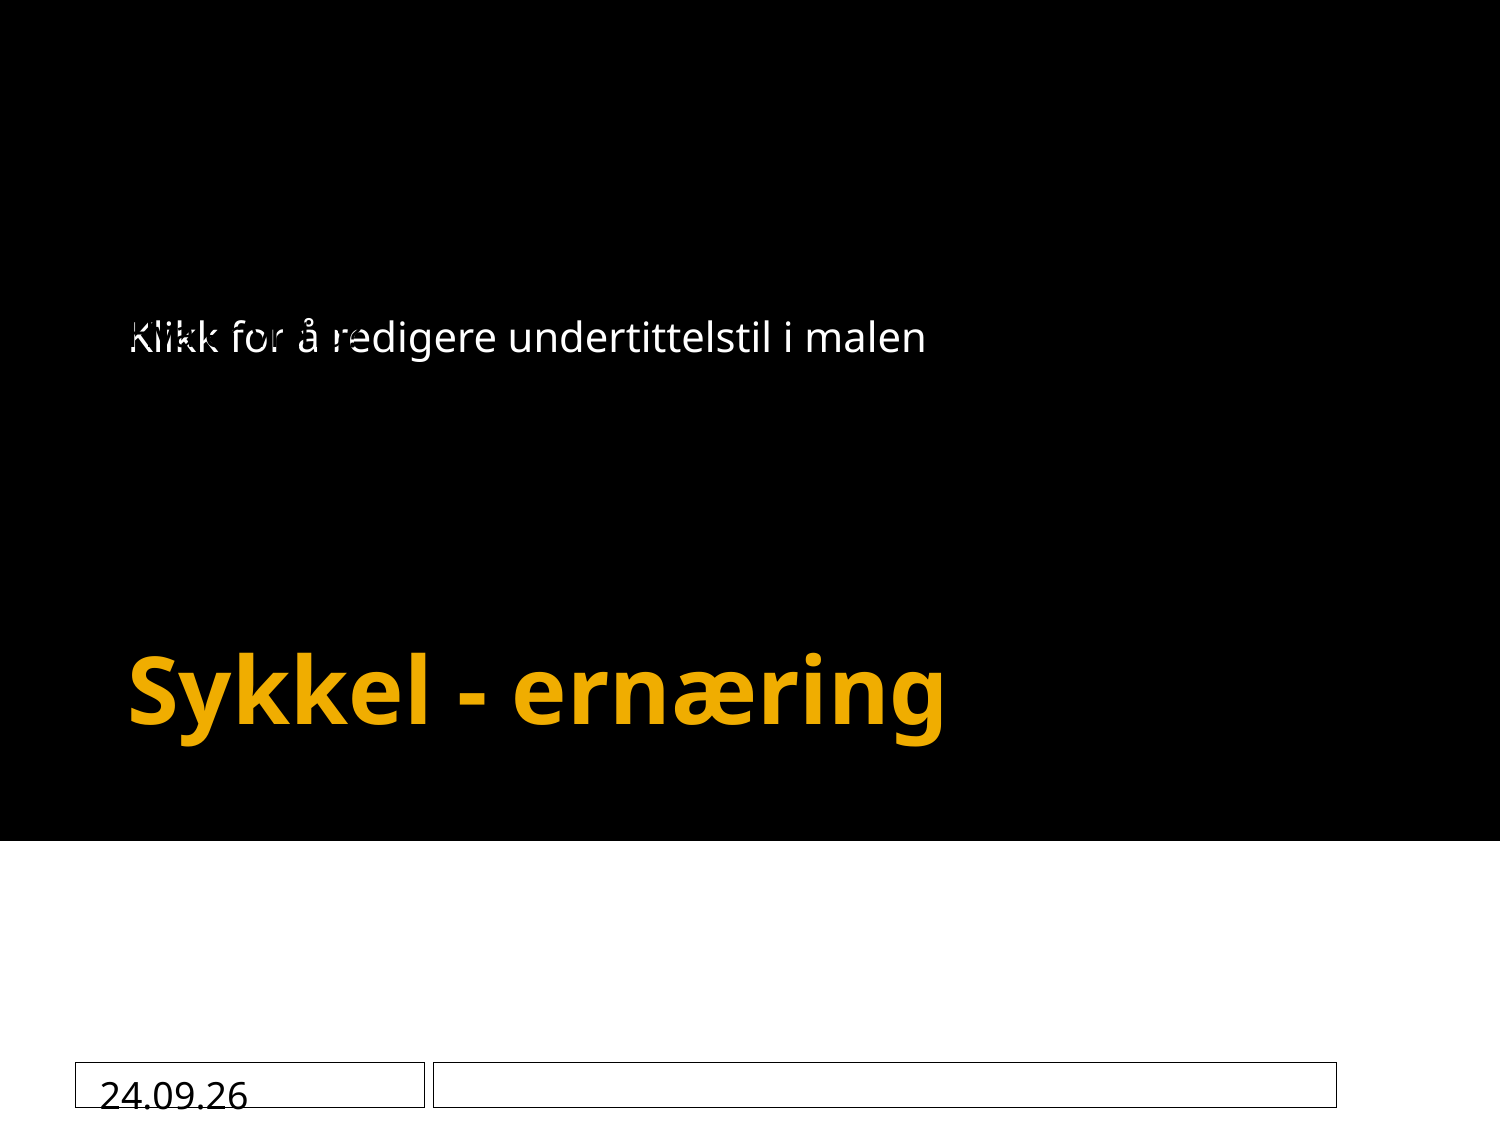

Hva er viktig?
# Sykkel - ernæring